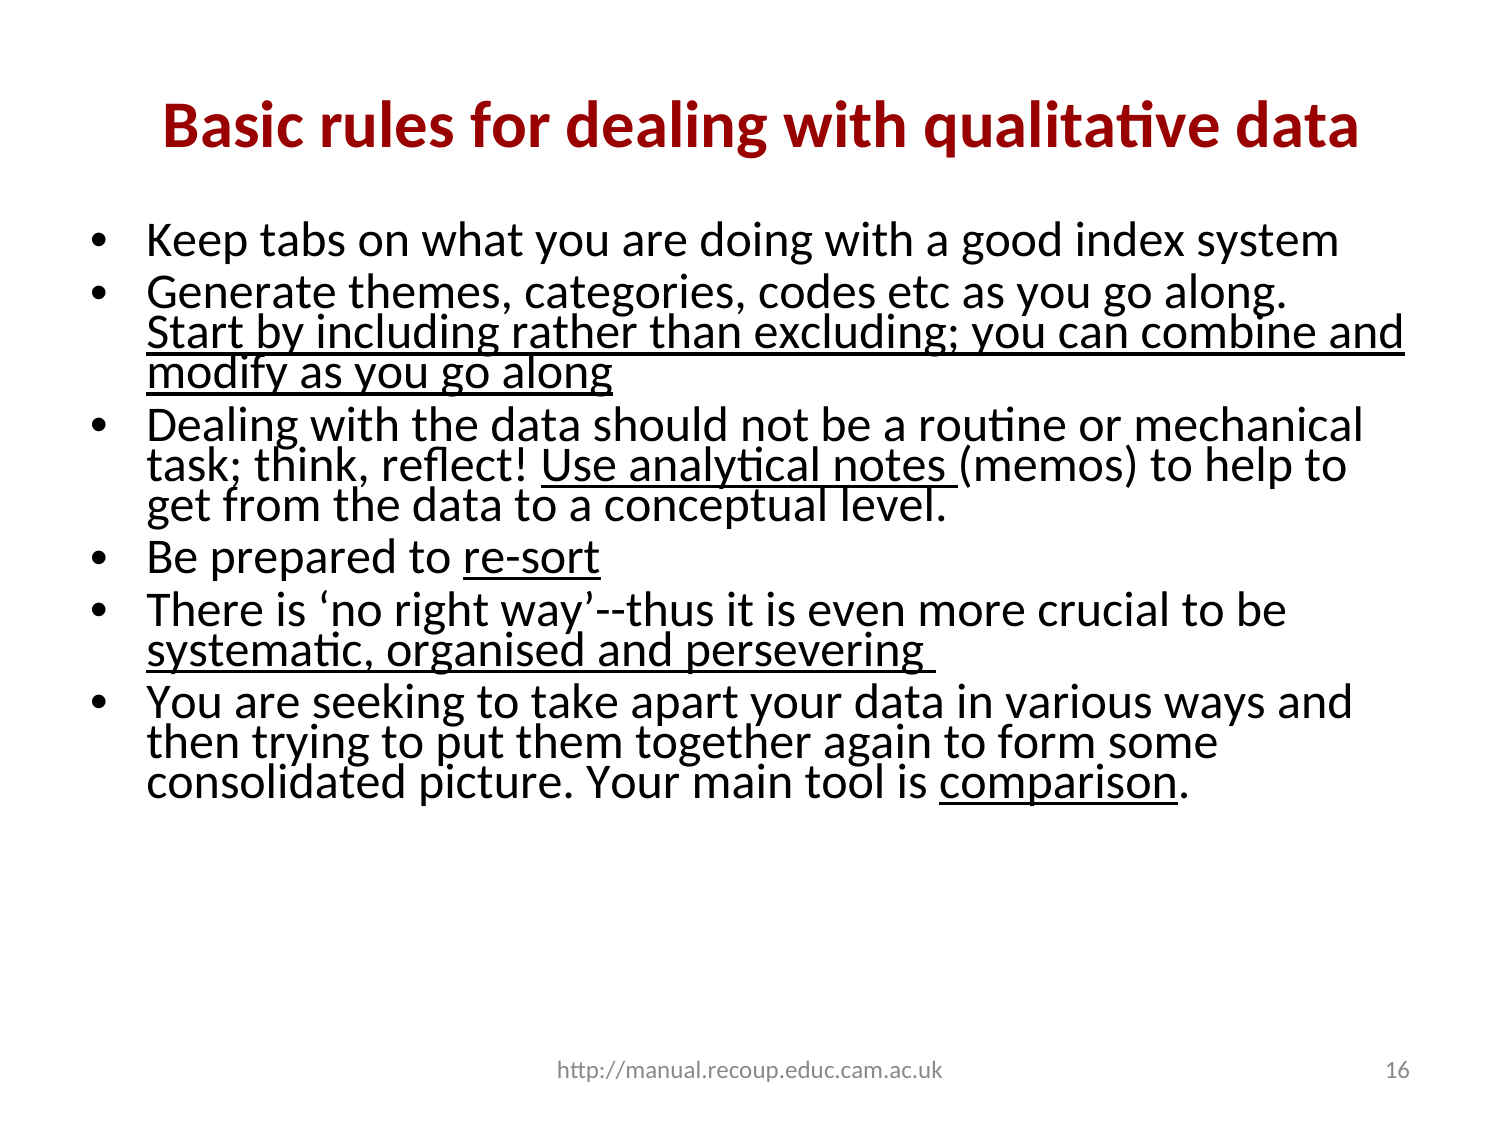

# Basic rules for dealing with qualitative data
Keep tabs on what you are doing with a good index system
Generate themes, categories, codes etc as you go along.
Start by including rather than excluding; you can combine and modify as you go along
Dealing with the data should not be a routine or mechanical task; think, reflect! Use analytical notes (memos) to help to get from the data to a conceptual level.
Be prepared to re-sort
There is ‘no right way’--thus it is even more crucial to be systematic, organised and persevering
You are seeking to take apart your data in various ways and then trying to put them together again to form some consolidated picture. Your main tool is comparison.
http://manual.recoup.educ.cam.ac.uk
16